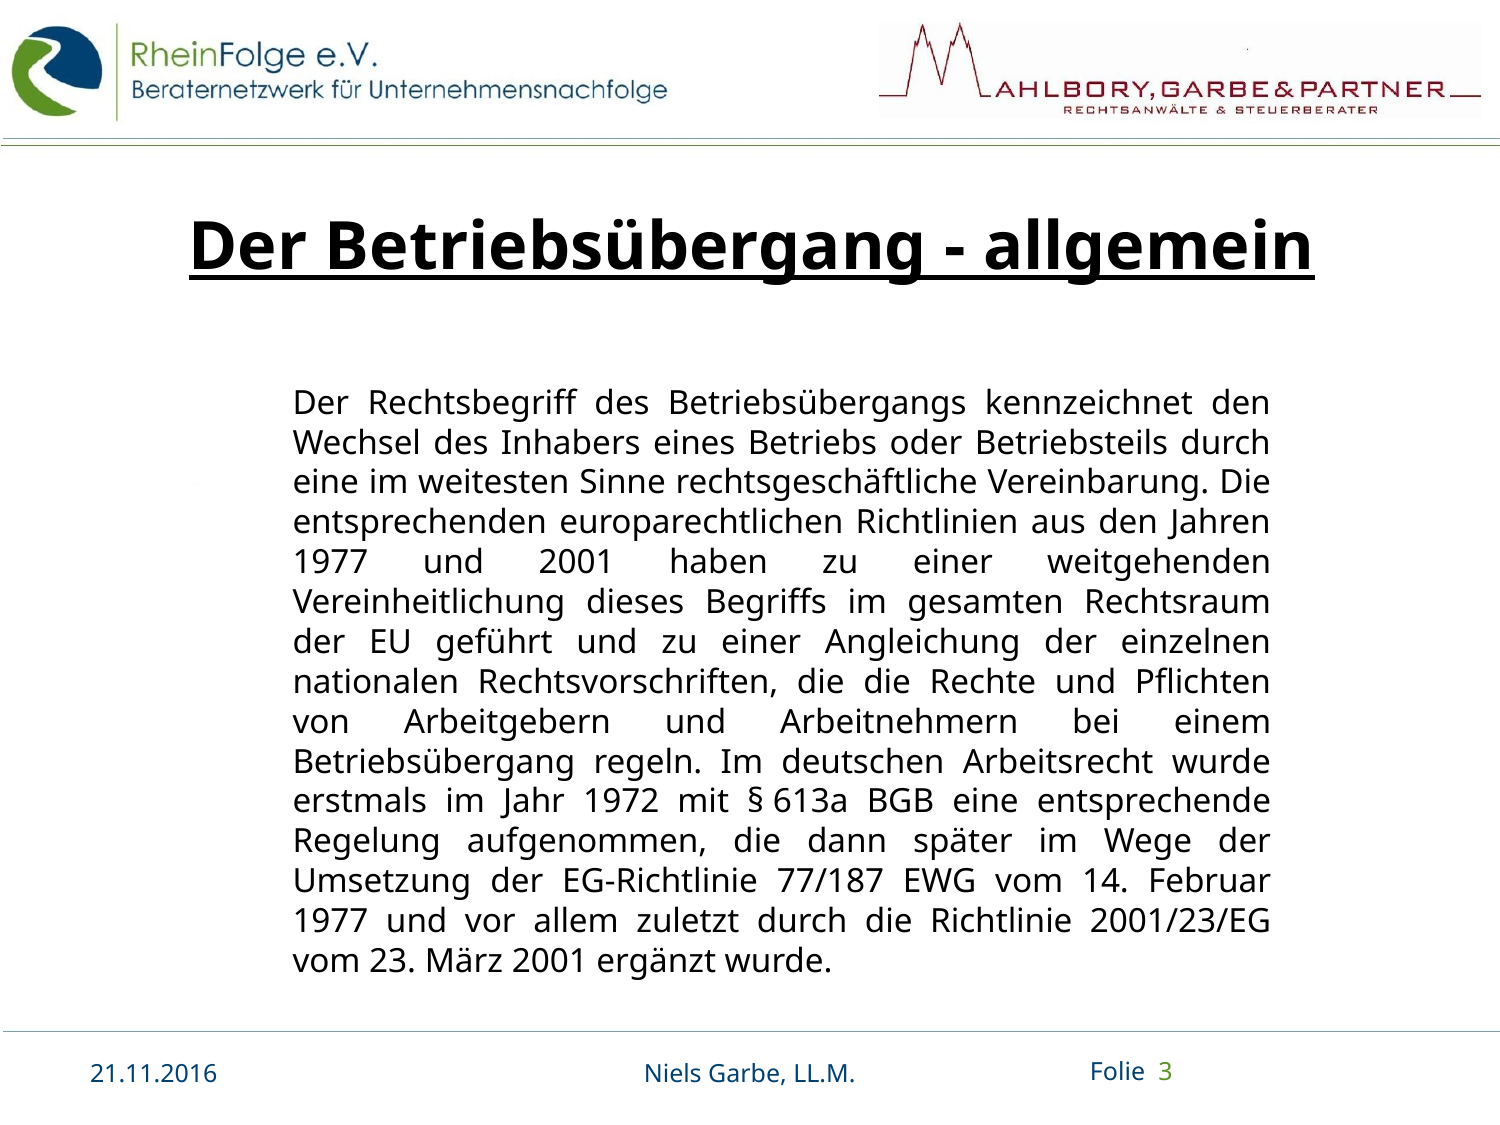

# Der Betriebsübergang - allgemein
Der Rechtsbegriff des Betriebsübergangs kennzeichnet den Wechsel des Inhabers eines Betriebs oder Betriebsteils durch eine im weitesten Sinne rechtsgeschäftliche Vereinbarung. Die entsprechenden europarechtlichen Richtlinien aus den Jahren 1977 und 2001 haben zu einer weitgehenden Vereinheitlichung dieses Begriffs im gesamten Rechtsraum der EU geführt und zu einer Angleichung der einzelnen nationalen Rechtsvorschriften, die die Rechte und Pflichten von Arbeitgebern und Arbeitnehmern bei einem Betriebsübergang regeln. Im deutschen Arbeitsrecht wurde erstmals im Jahr 1972 mit § 613a BGB eine entsprechende Regelung aufgenommen, die dann später im Wege der Umsetzung der EG-Richtlinie 77/187 EWG vom 14. Februar 1977 und vor allem zuletzt durch die Richtlinie 2001/23/EG vom 23. März 2001 ergänzt wurde.
21.11.2016
Niels Garbe, LL.M.
Folie 3